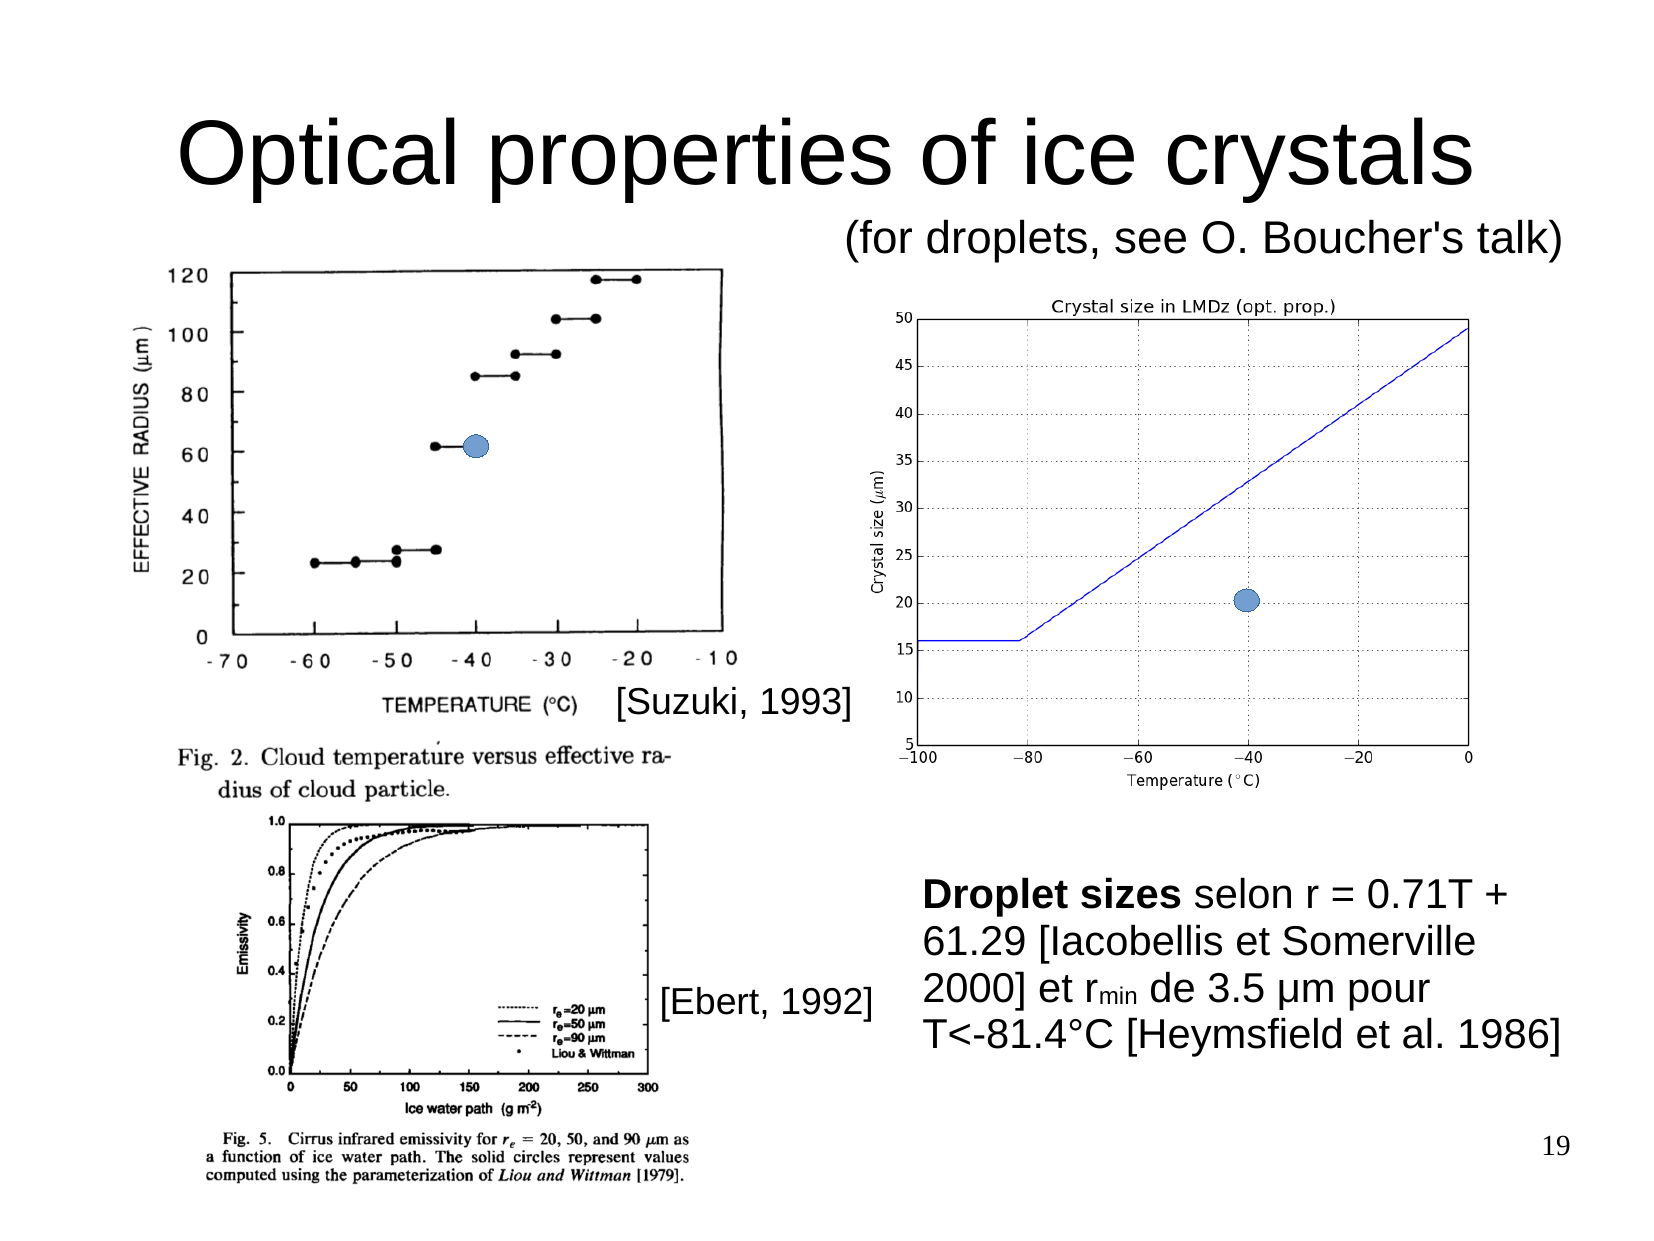

# Optical properties of ice crystals
(for droplets, see O. Boucher's talk)
[Suzuki, 1993]
Droplet sizes selon r = 0.71T + 61.29 [Iacobellis et Somerville 2000] et rmin de 3.5 μm pour
T<-81.4°C [Heymsfield et al. 1986]
[Ebert, 1992]
19